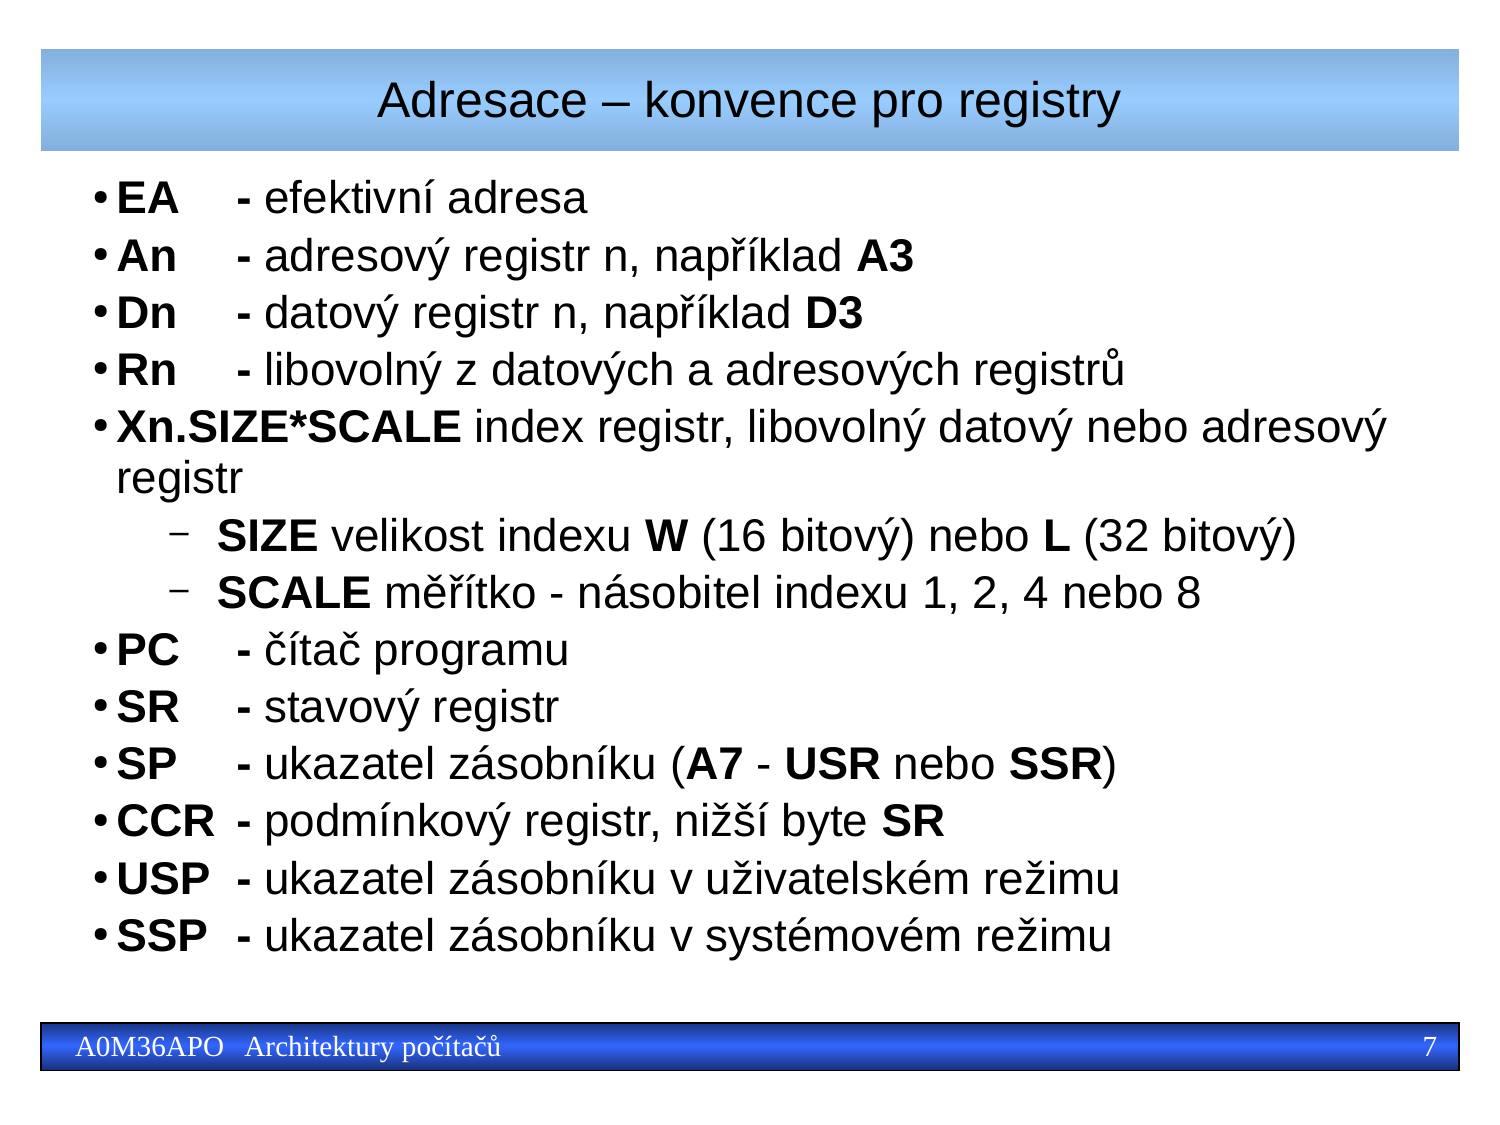

# Adresace – konvence pro registry
EA	- efektivní adresa
An	- adresový registr n, například A3
Dn	- datový registr n, například D3
Rn	- libovolný z datových a adresových registrů
Xn.SIZE*SCALE index registr, libovolný datový nebo adresový registr
SIZE velikost indexu W (16 bitový) nebo L (32 bitový)
SCALE měřítko - násobitel indexu 1, 2, 4 nebo 8
PC	- čítač programu
SR	- stavový registr
SP	- ukazatel zásobníku (A7 - USR nebo SSR)
CCR	- podmínkový registr, nižší byte SR
USP	- ukazatel zásobníku v uživatelském režimu
SSP	- ukazatel zásobníku v systémovém režimu
A0M36APO Architektury počítačů
7